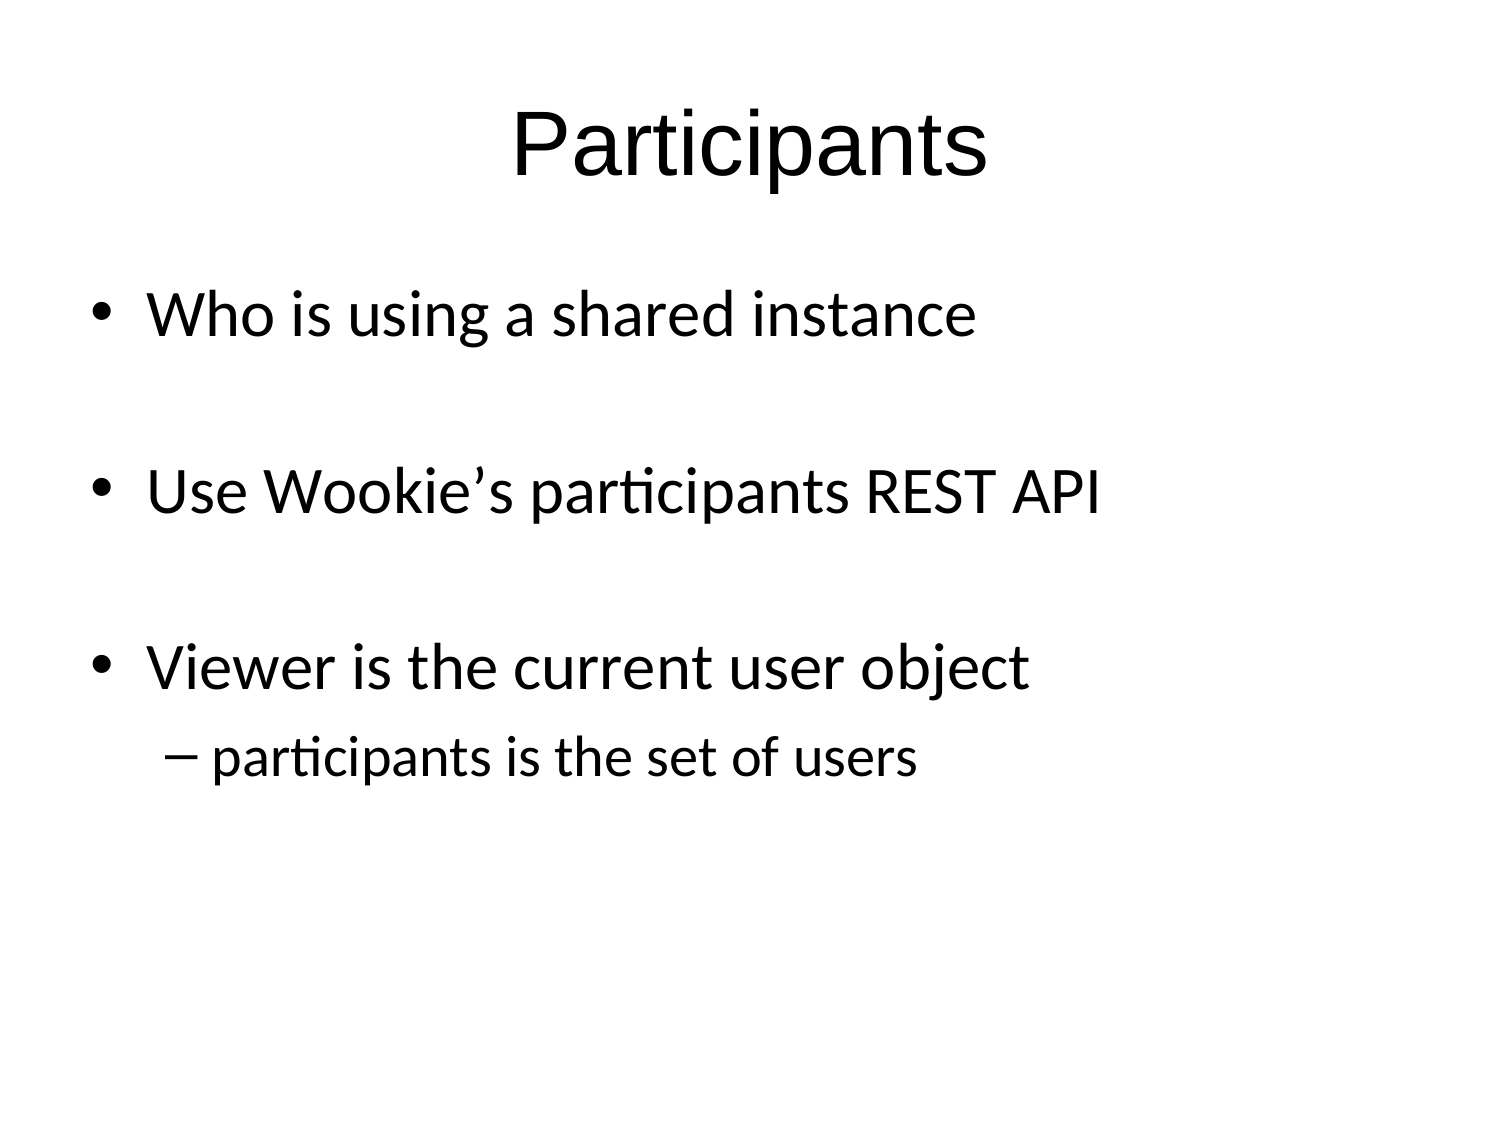

# Participants
Who is using a shared instance
Use Wookie’s participants REST API
Viewer is the current user object
participants is the set of users